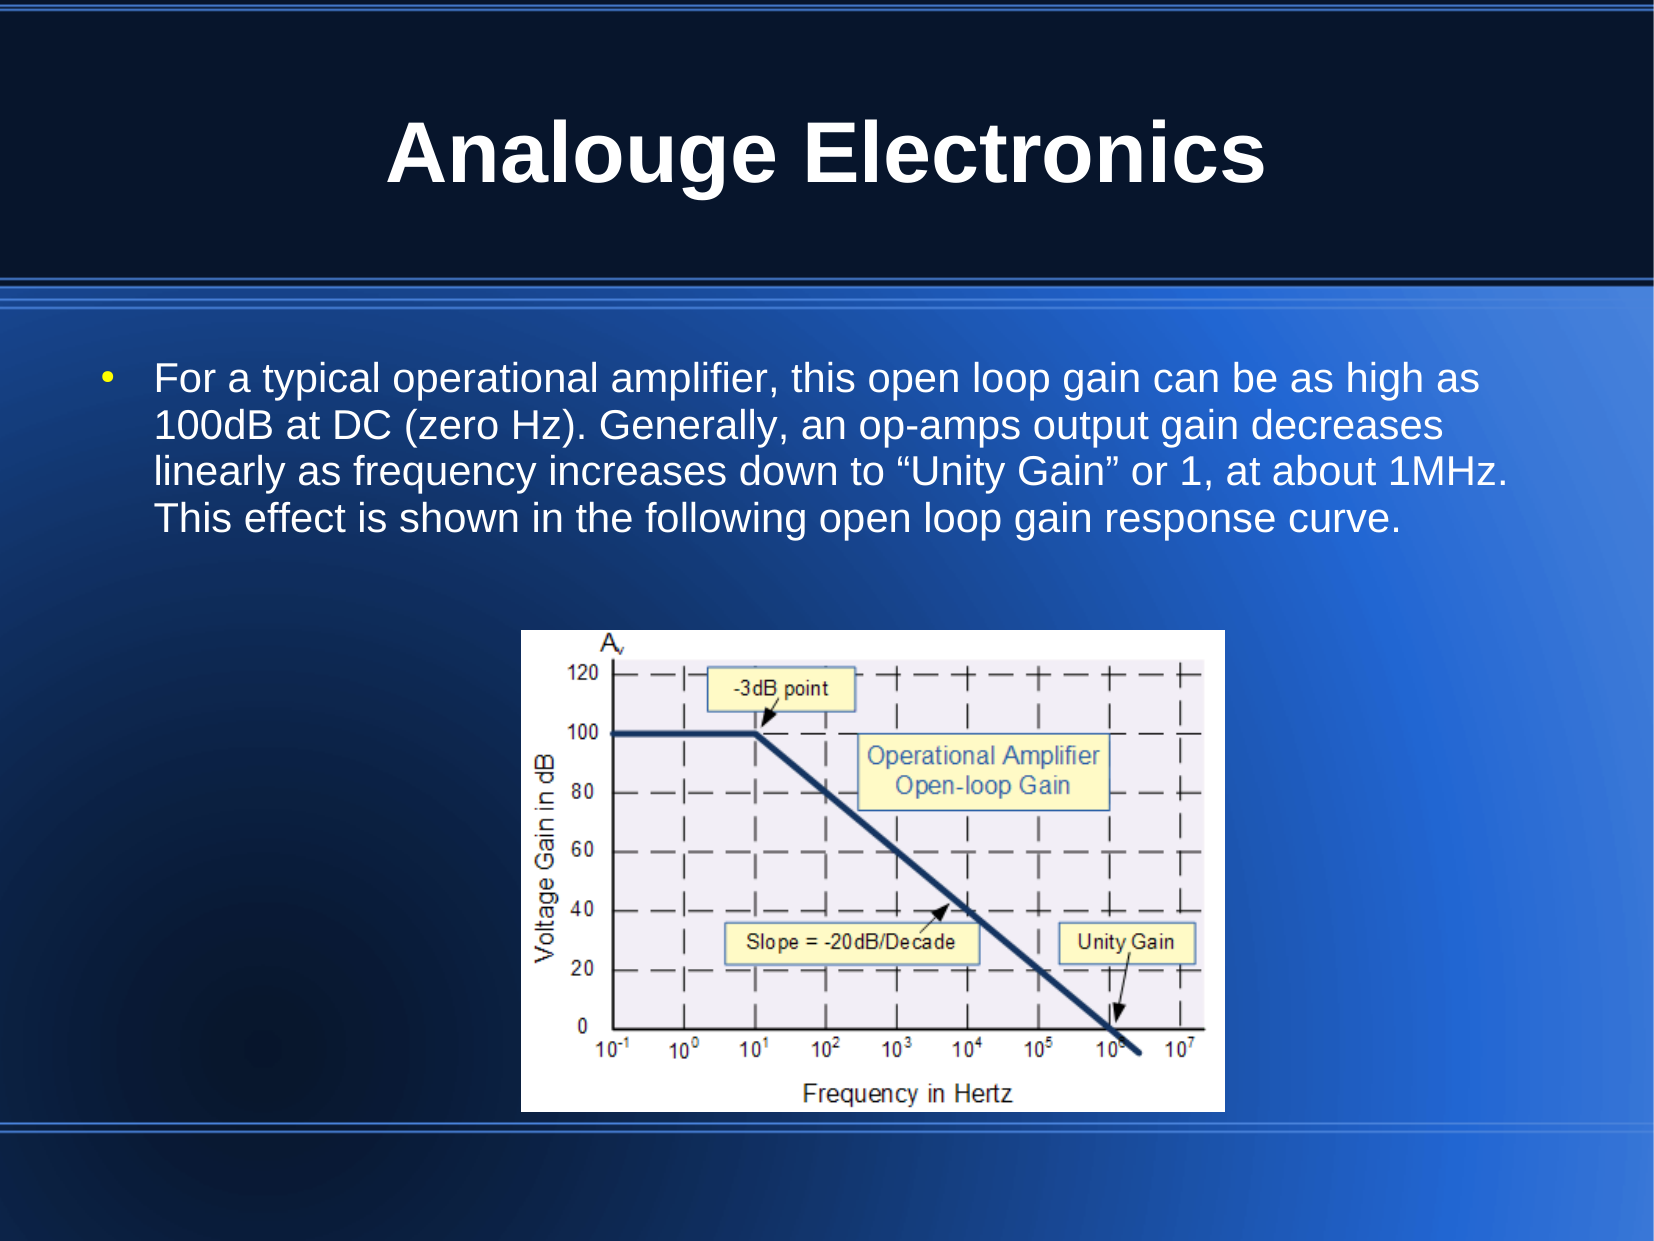

# Analouge Electronics
For a typical operational amplifier, this open loop gain can be as high as 100dB at DC (zero Hz). Generally, an op-amps output gain decreases linearly as frequency increases down to “Unity Gain” or 1, at about 1MHz. This effect is shown in the following open loop gain response curve.